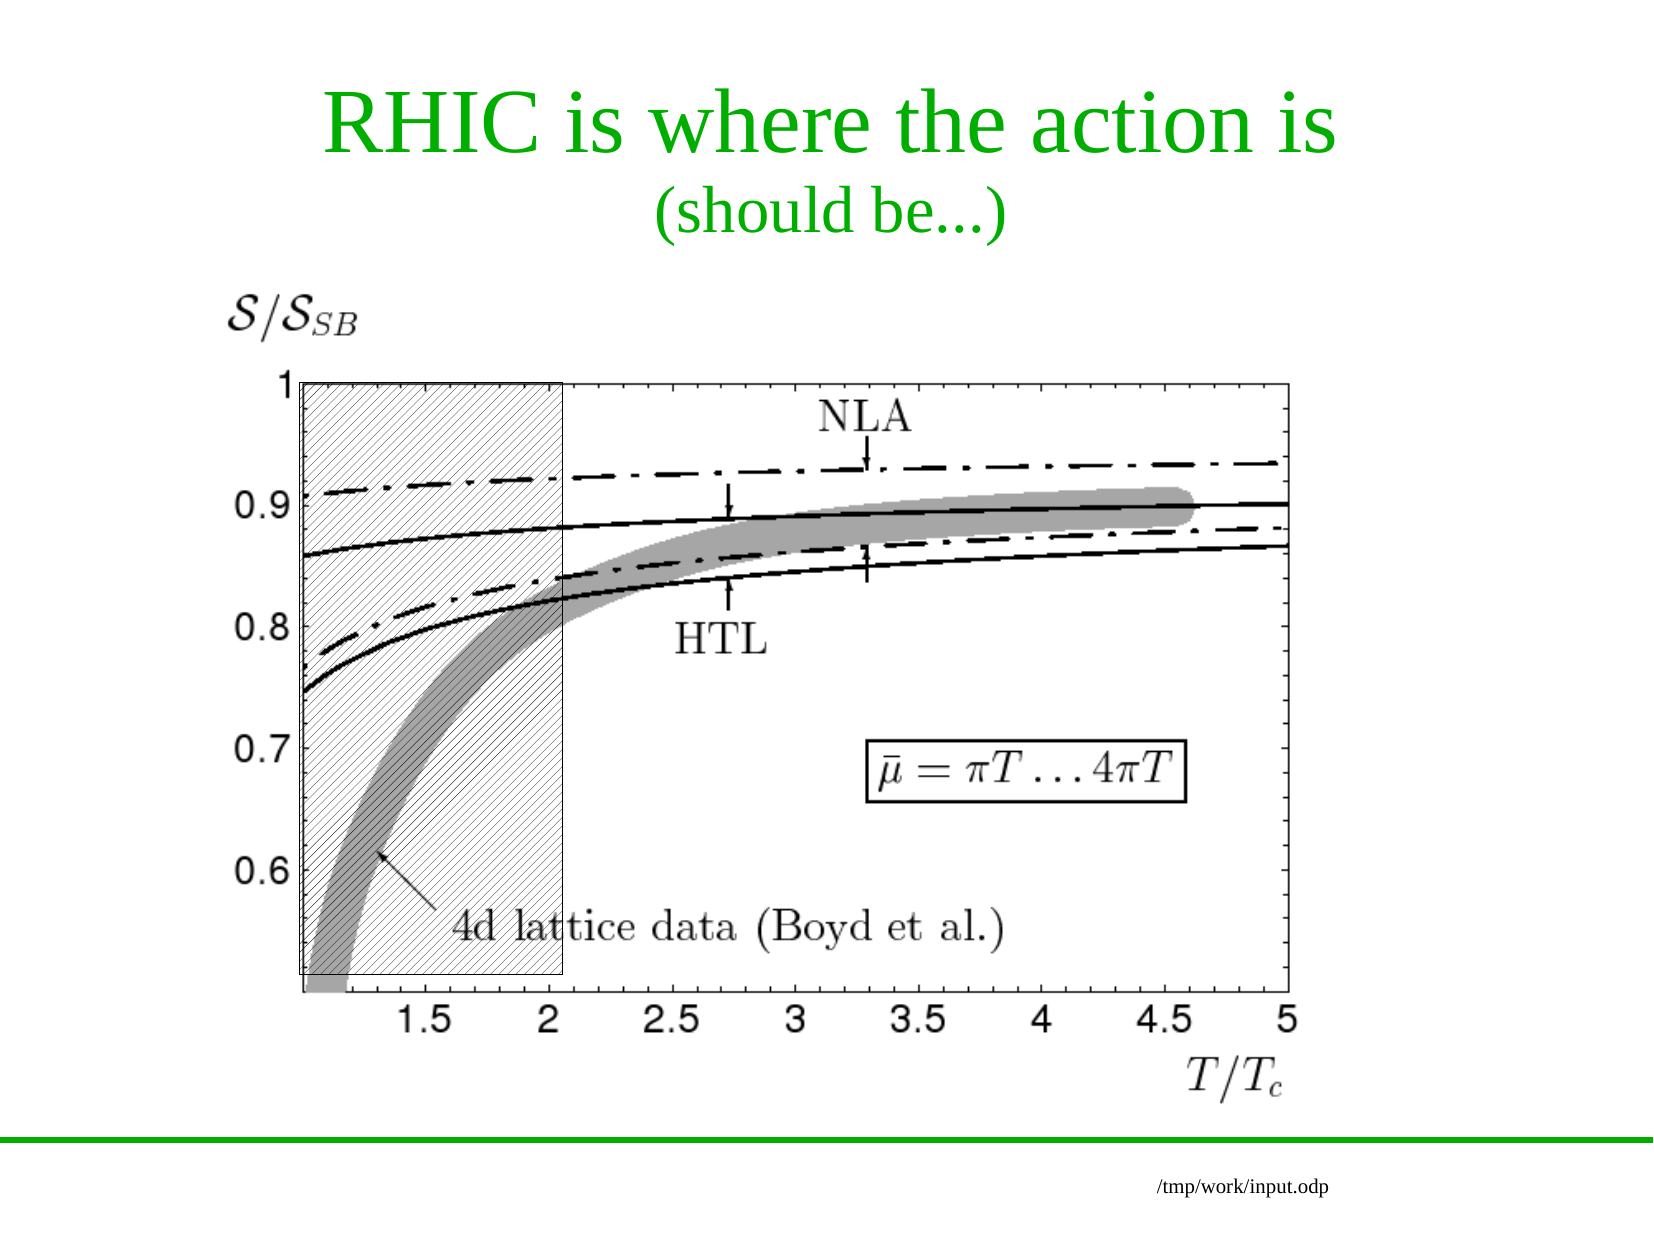

# RHIC is where the action is (should be...)